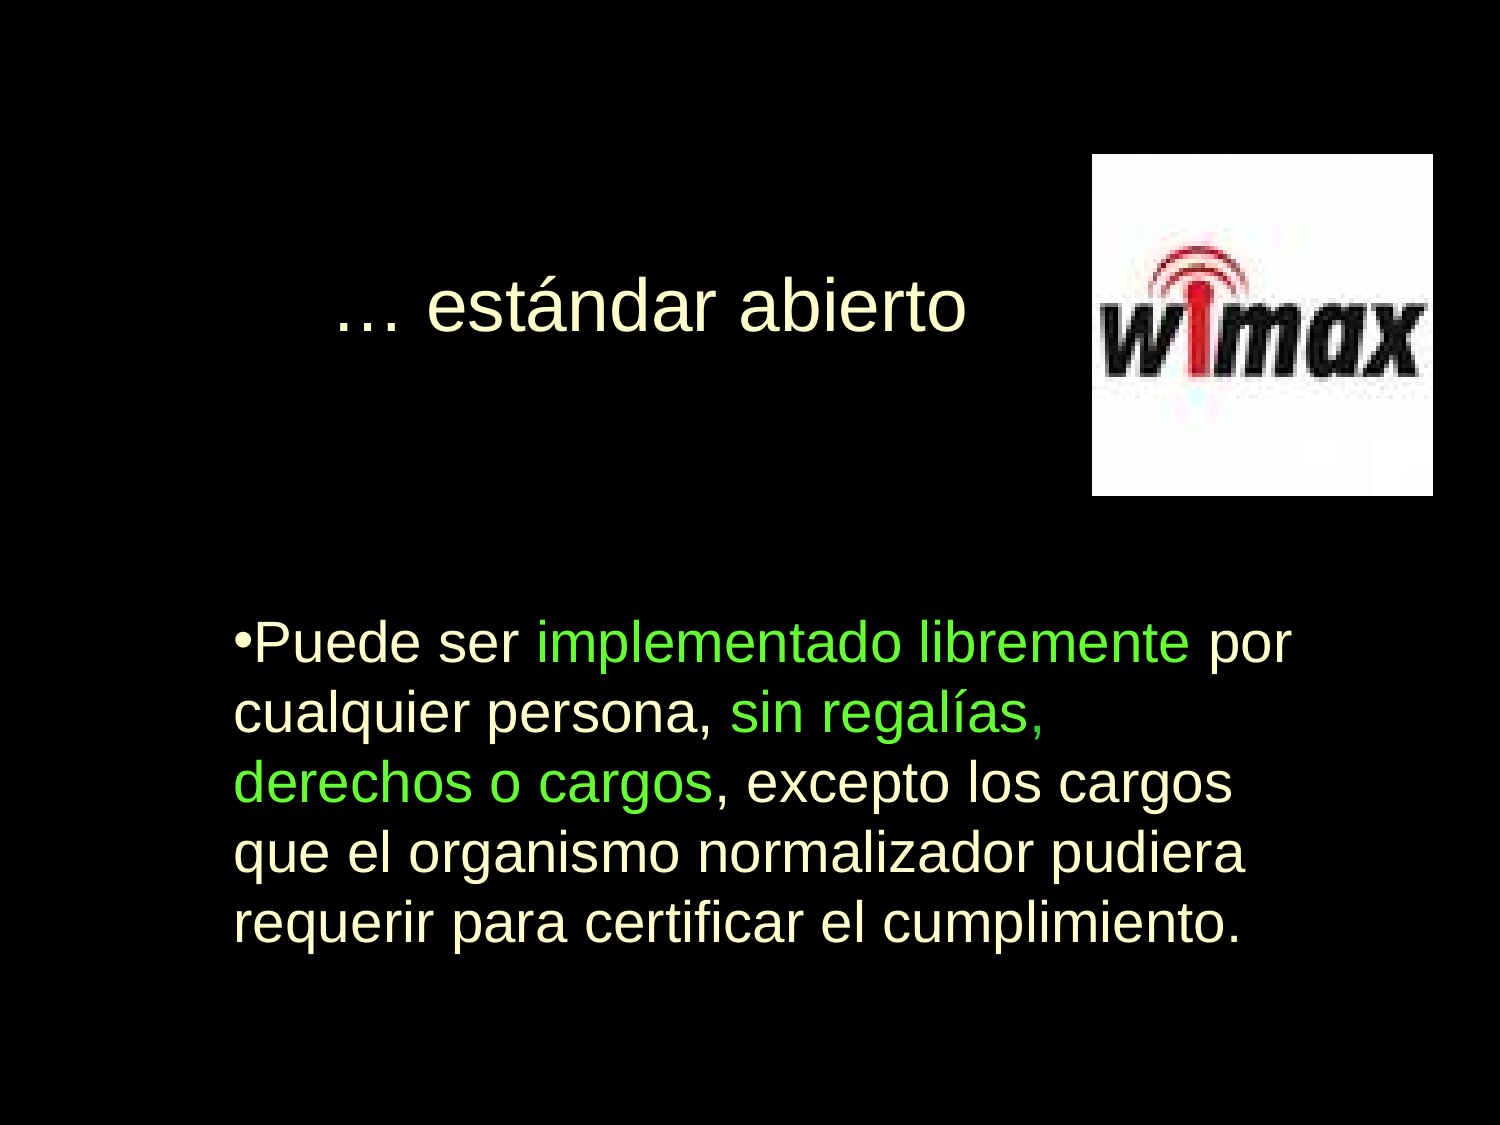

… estándar abierto
Puede ser implementado libremente por cualquier persona, sin regalías, derechos o cargos, excepto los cargos que el organismo normalizador pudiera requerir para certificar el cumplimiento.